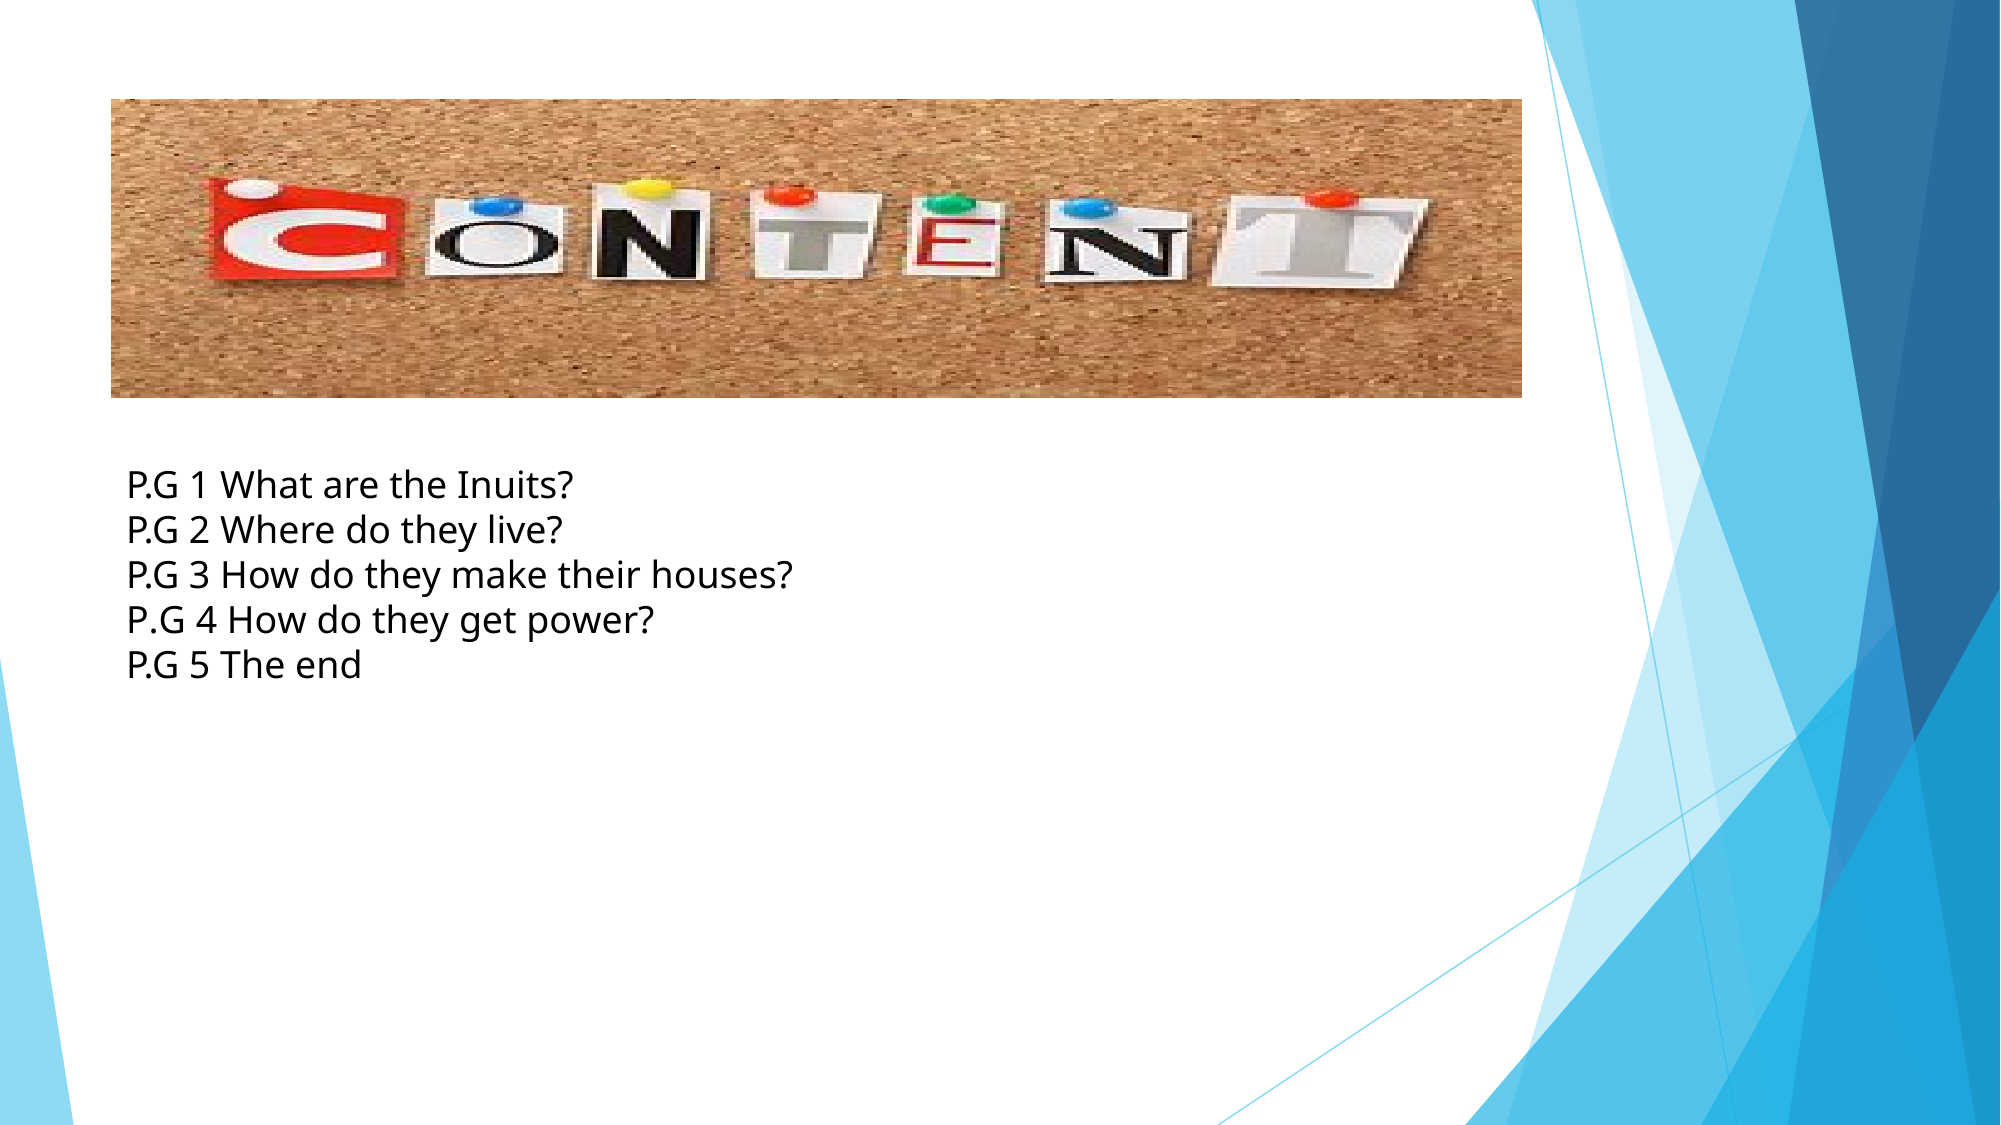

#
P.G 1 What are the Inuits?
P.G 2 Where do they live?
P.G 3 How do they make their houses?
P.G 4 How do they get power?
P.G 5 The end